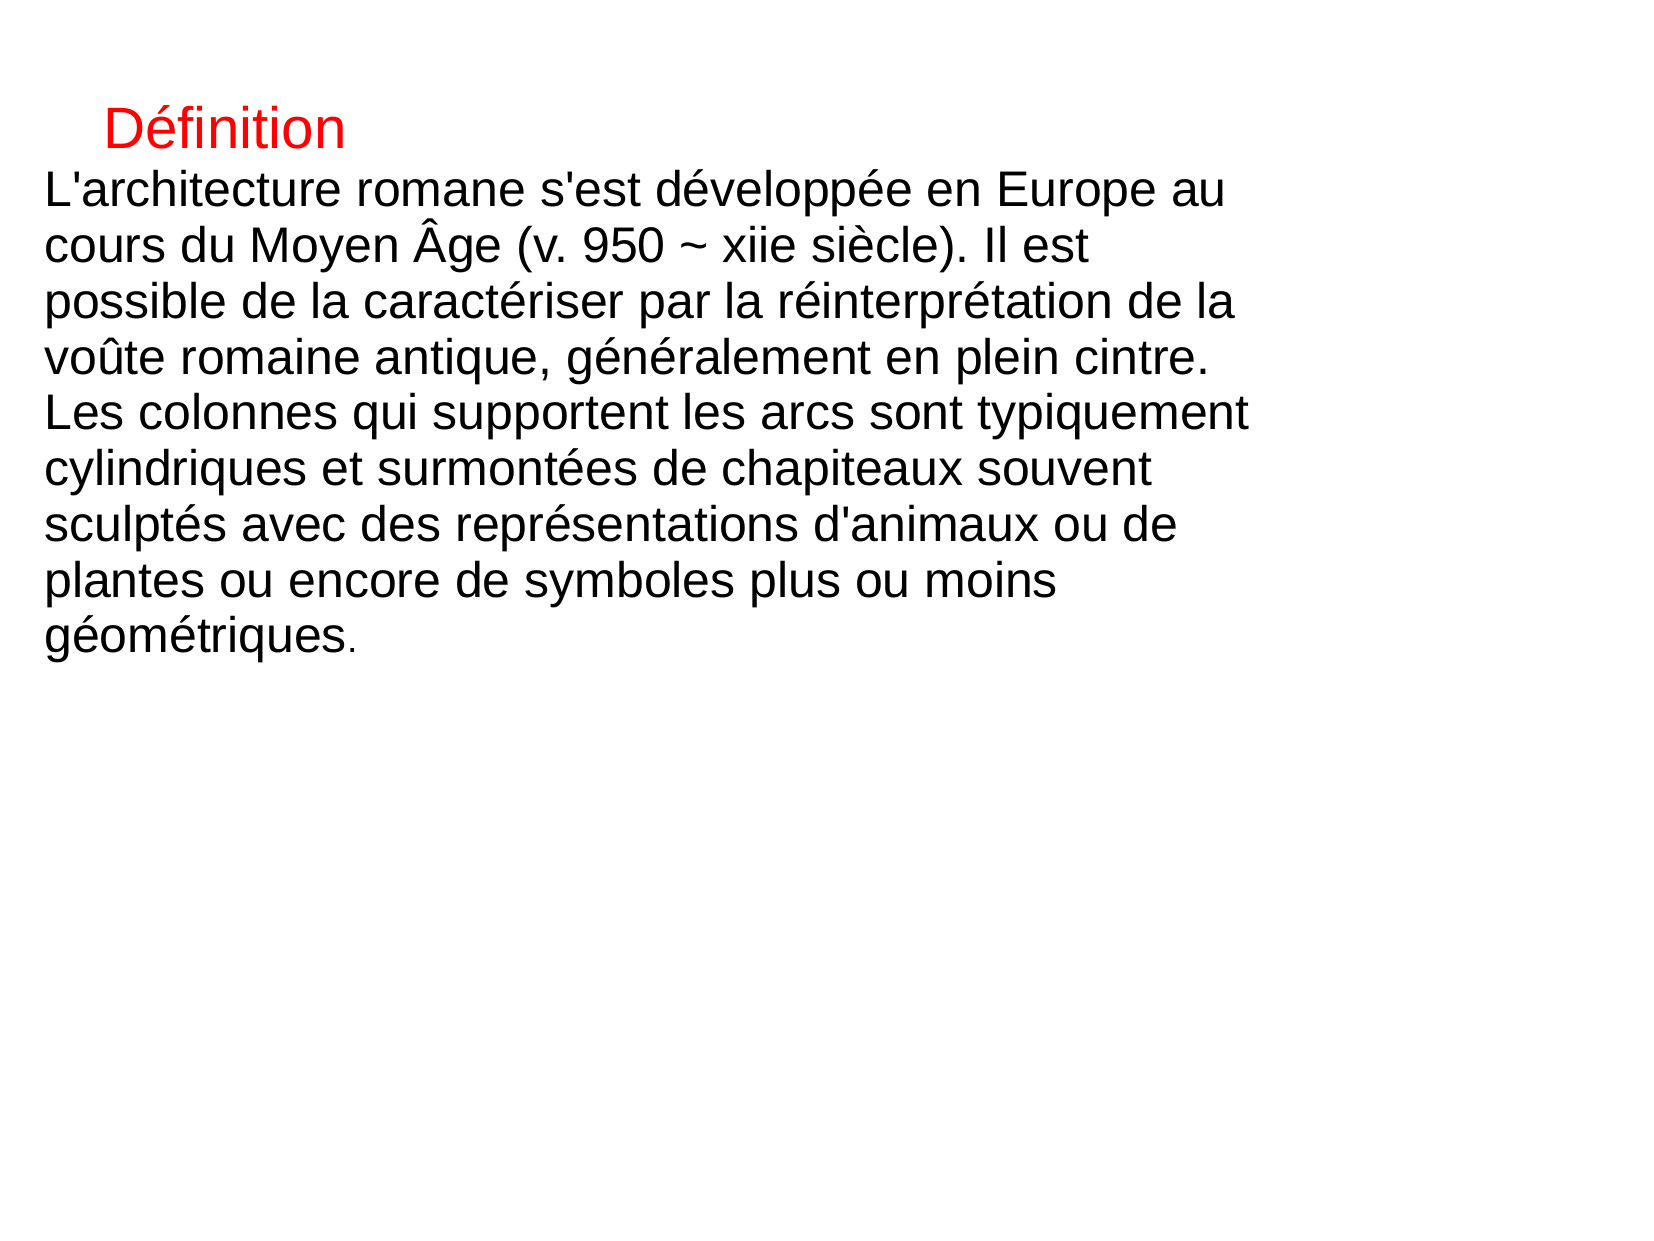

Définition
L'architecture romane s'est développée en Europe au cours du Moyen Âge (v. 950 ~ xiie siècle). Il est possible de la caractériser par la réinterprétation de la voûte romaine antique, généralement en plein cintre. Les colonnes qui supportent les arcs sont typiquement cylindriques et surmontées de chapiteaux souvent sculptés avec des représentations d'animaux ou de plantes ou encore de symboles plus ou moins géométriques.